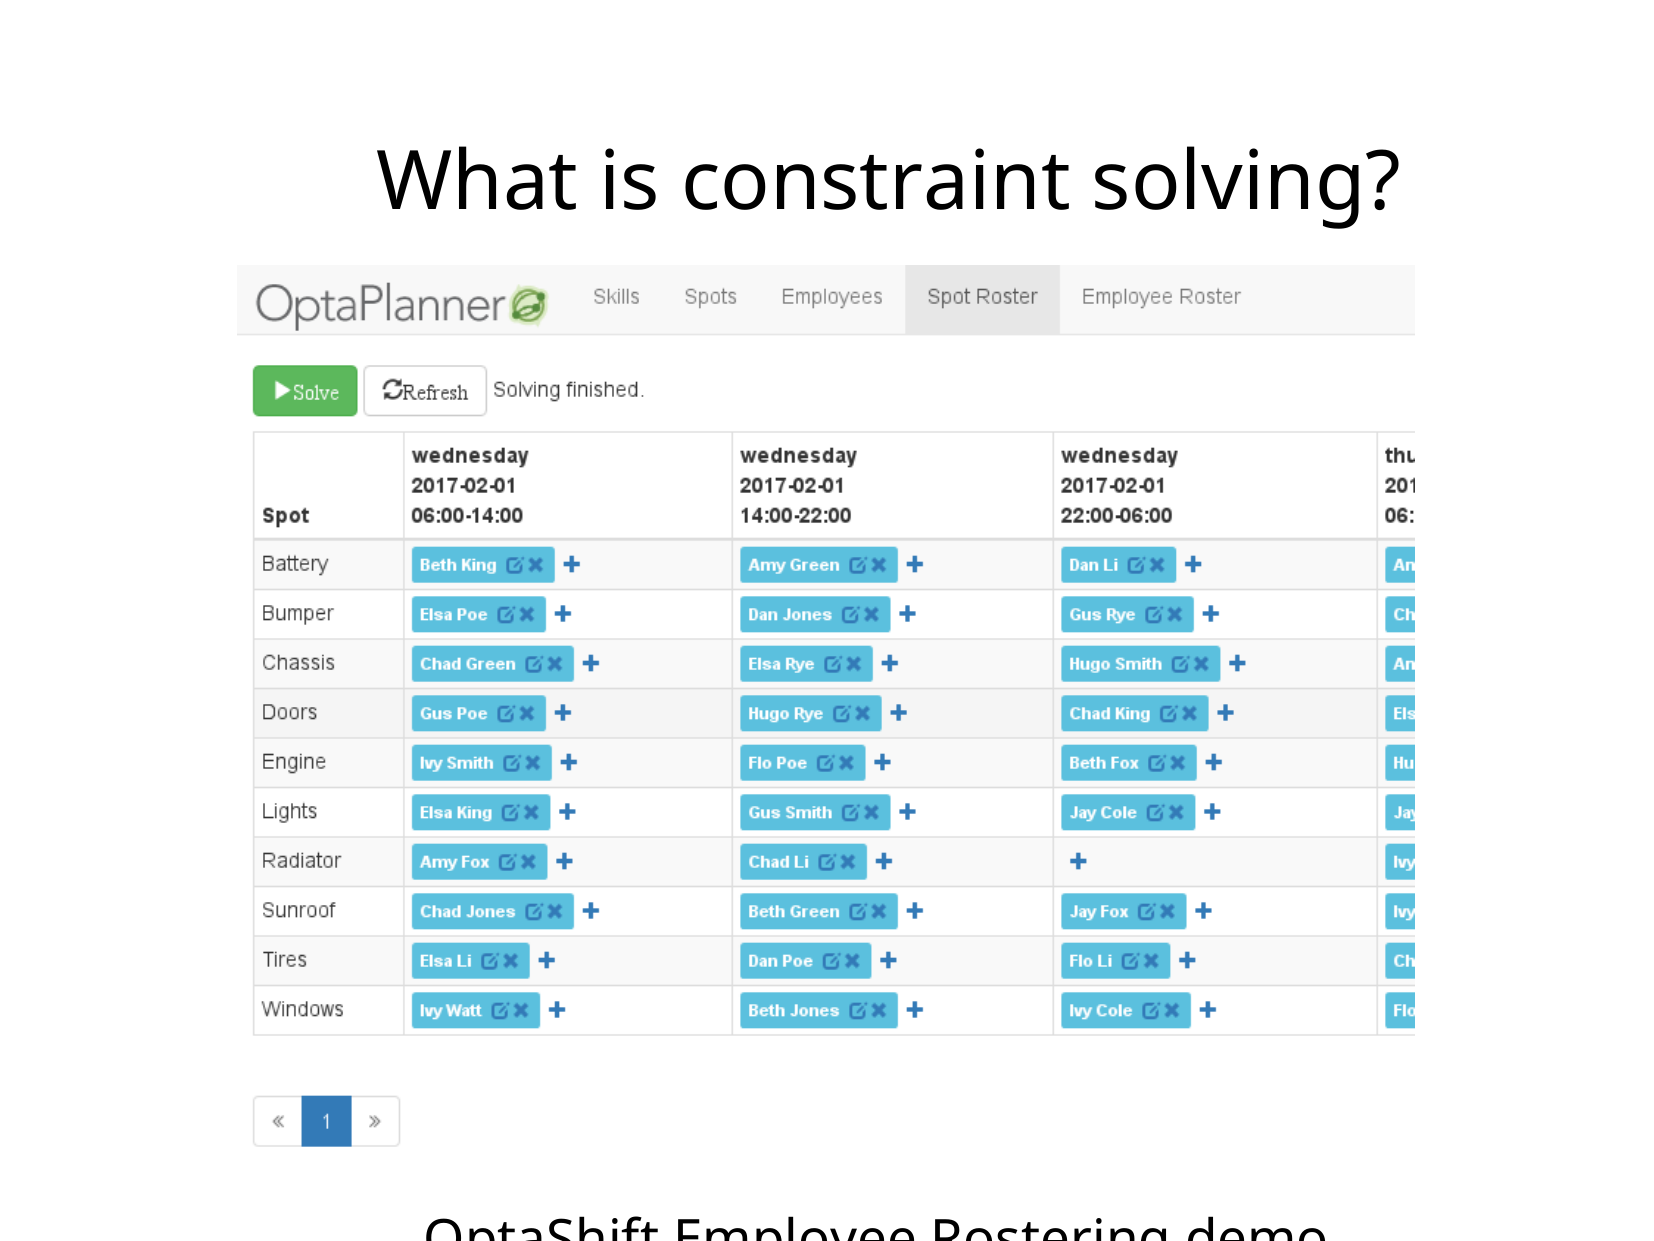

What is constraint solving?
OptaShift Employee Rostering demo